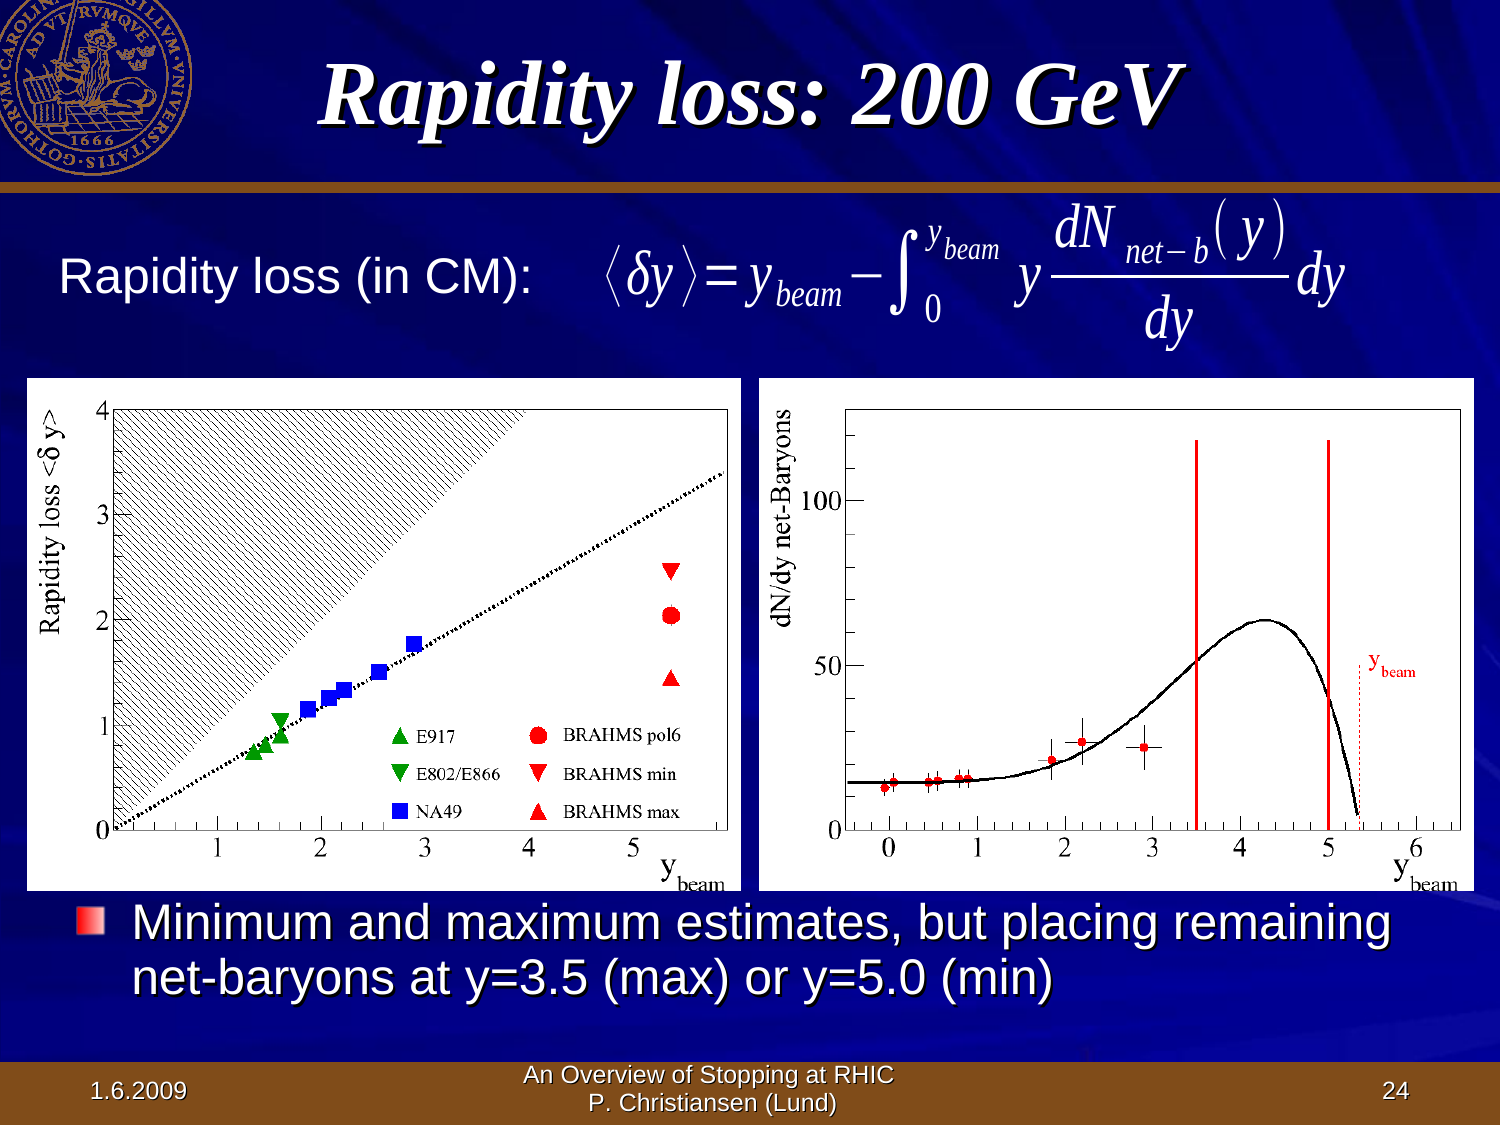

# Rapidity loss: 200 GeV
Rapidity loss (in CM):
Minimum and maximum estimates, but placing remaining net-baryons at y=3.5 (max) or y=5.0 (min)
24